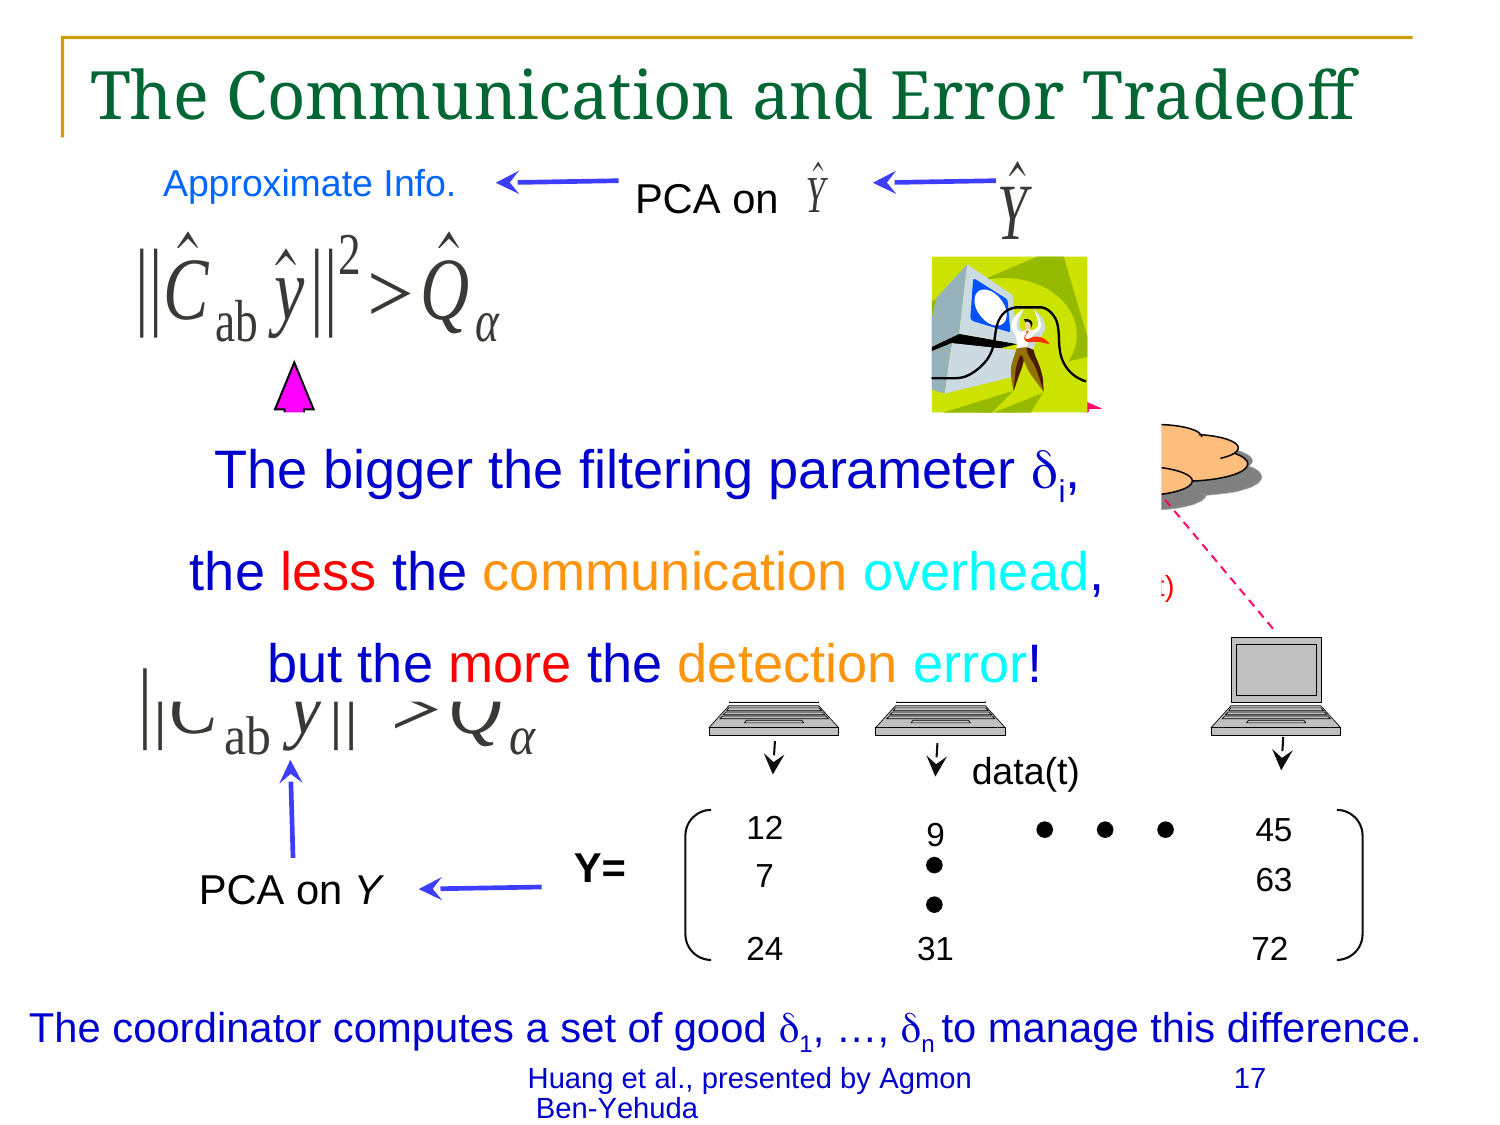

# The Communication and Error Tradeoff
Approximate Info.
PCA on
Difference?
The bigger the filtering parameter i,
the less the communication overhead,
but the more the detection error!
filtered_data(t)
Full Info.
data(t)
12
45
9
Y=
7
63
PCA on Y
24
31
72
The coordinator computes a set of good 1, …, n to manage this difference.
Huang et al., presented by Agmon Ben-Yehuda
17